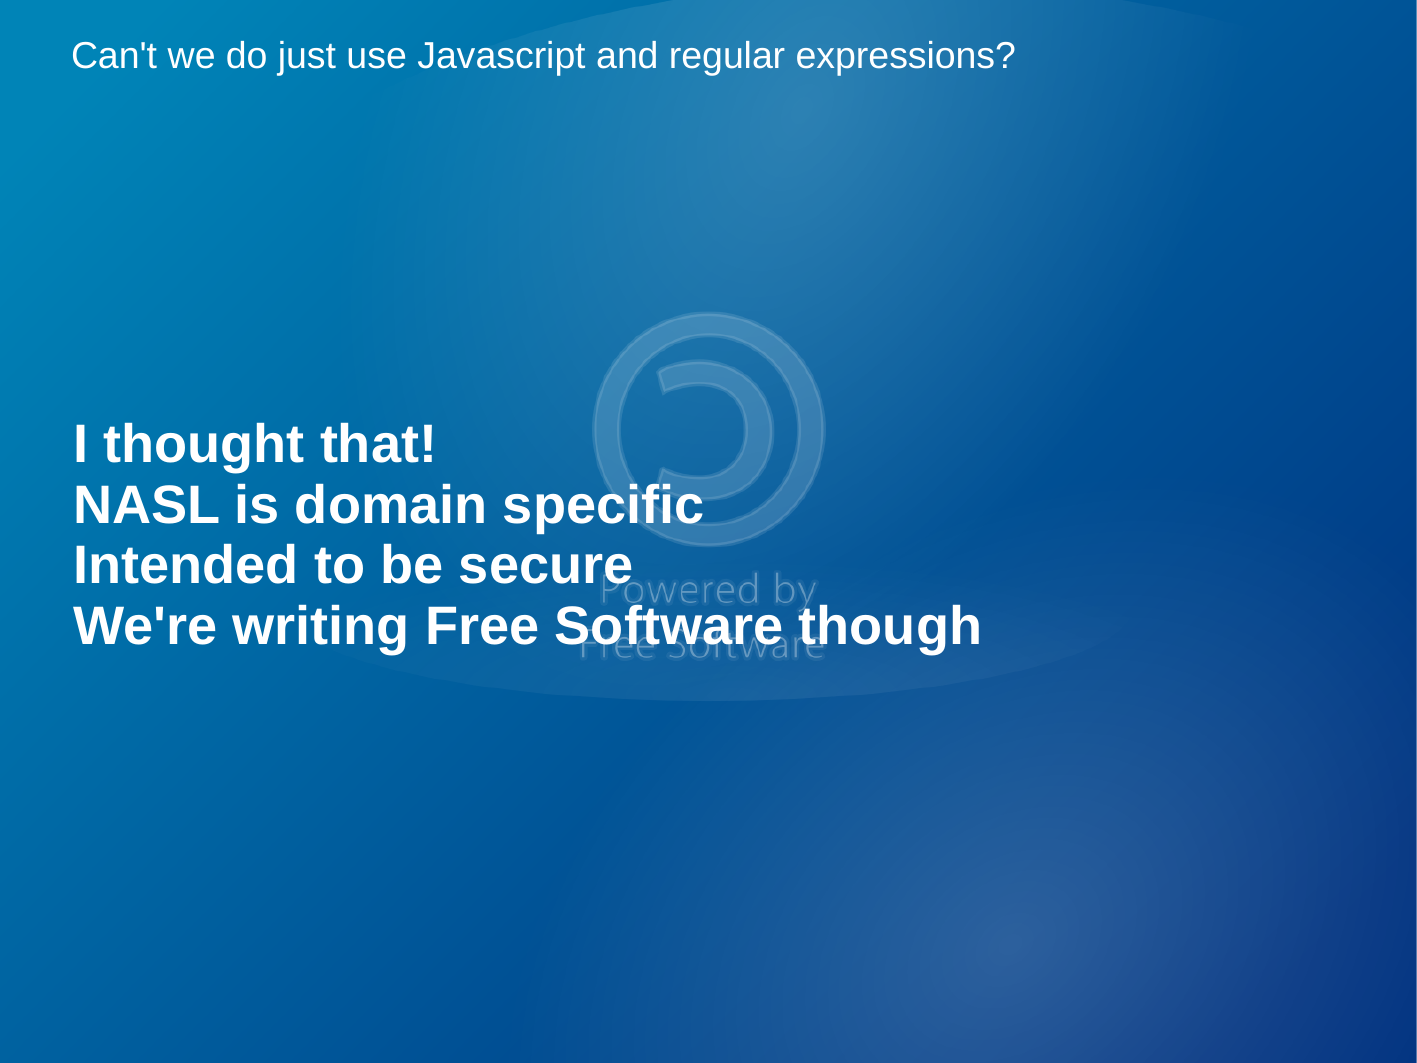

Can't we do just use Javascript and regular expressions?
I thought that!
NASL is domain specific
Intended to be secure
We're writing Free Software though